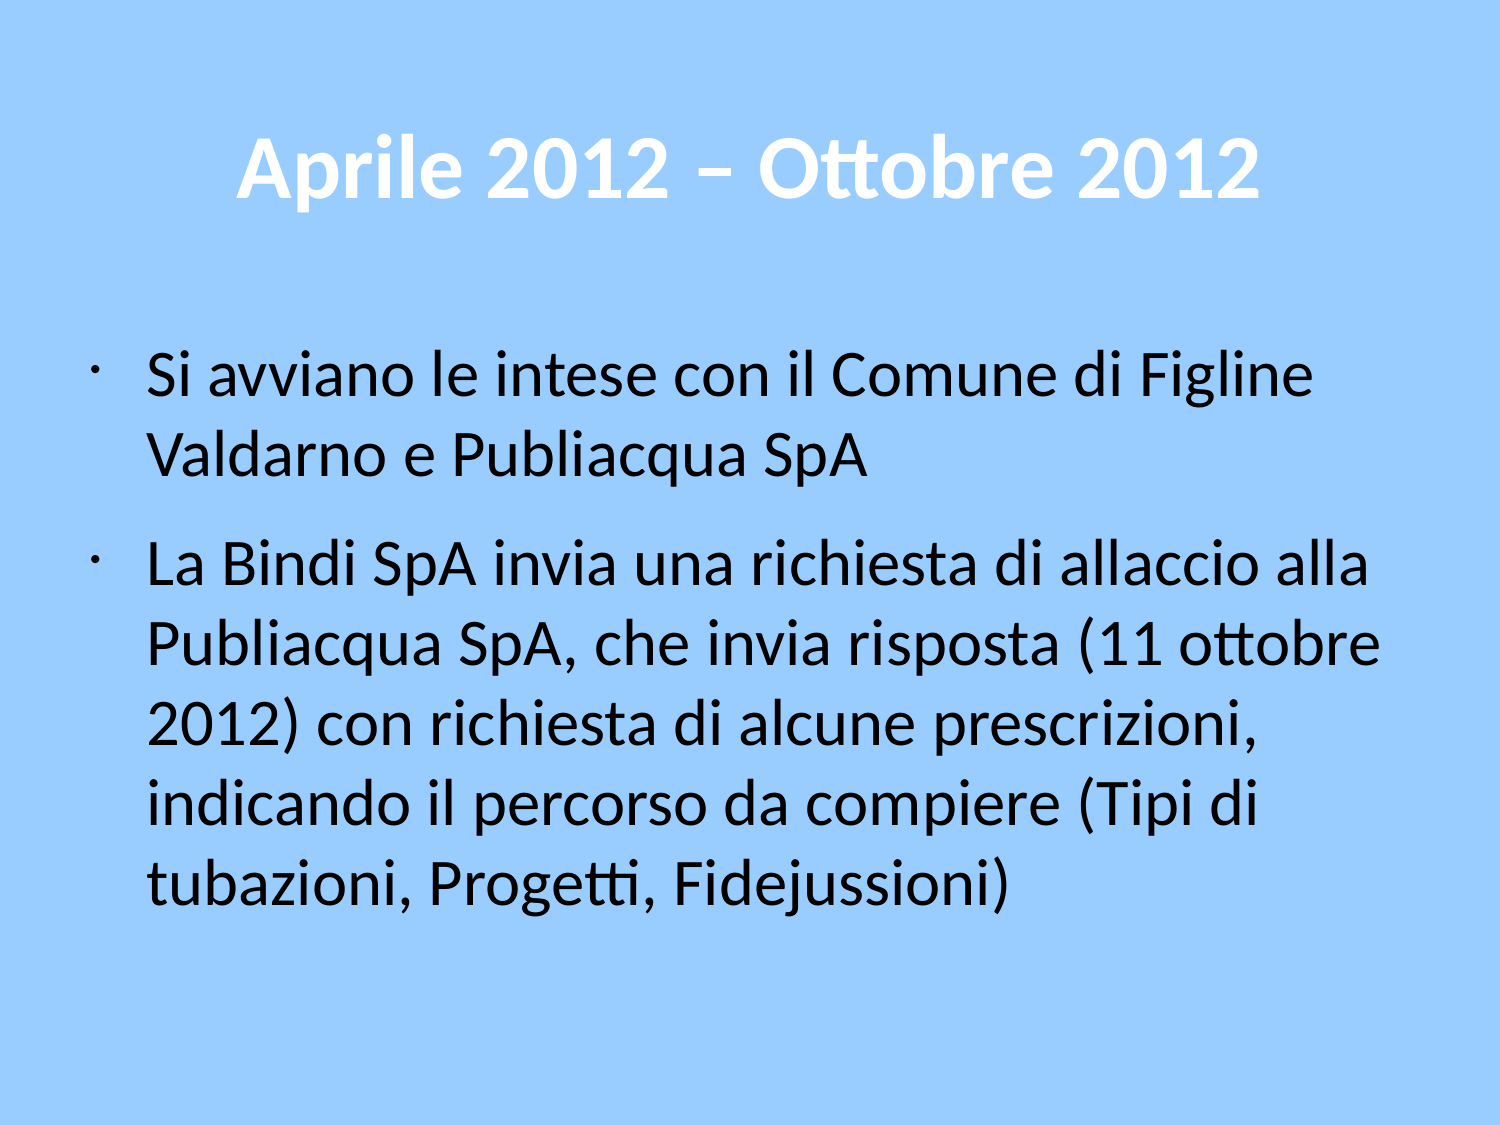

# Aprile 2012 – Ottobre 2012
Si avviano le intese con il Comune di Figline Valdarno e Publiacqua SpA
La Bindi SpA invia una richiesta di allaccio alla Publiacqua SpA, che invia risposta (11 ottobre 2012) con richiesta di alcune prescrizioni, indicando il percorso da compiere (Tipi di tubazioni, Progetti, Fidejussioni)